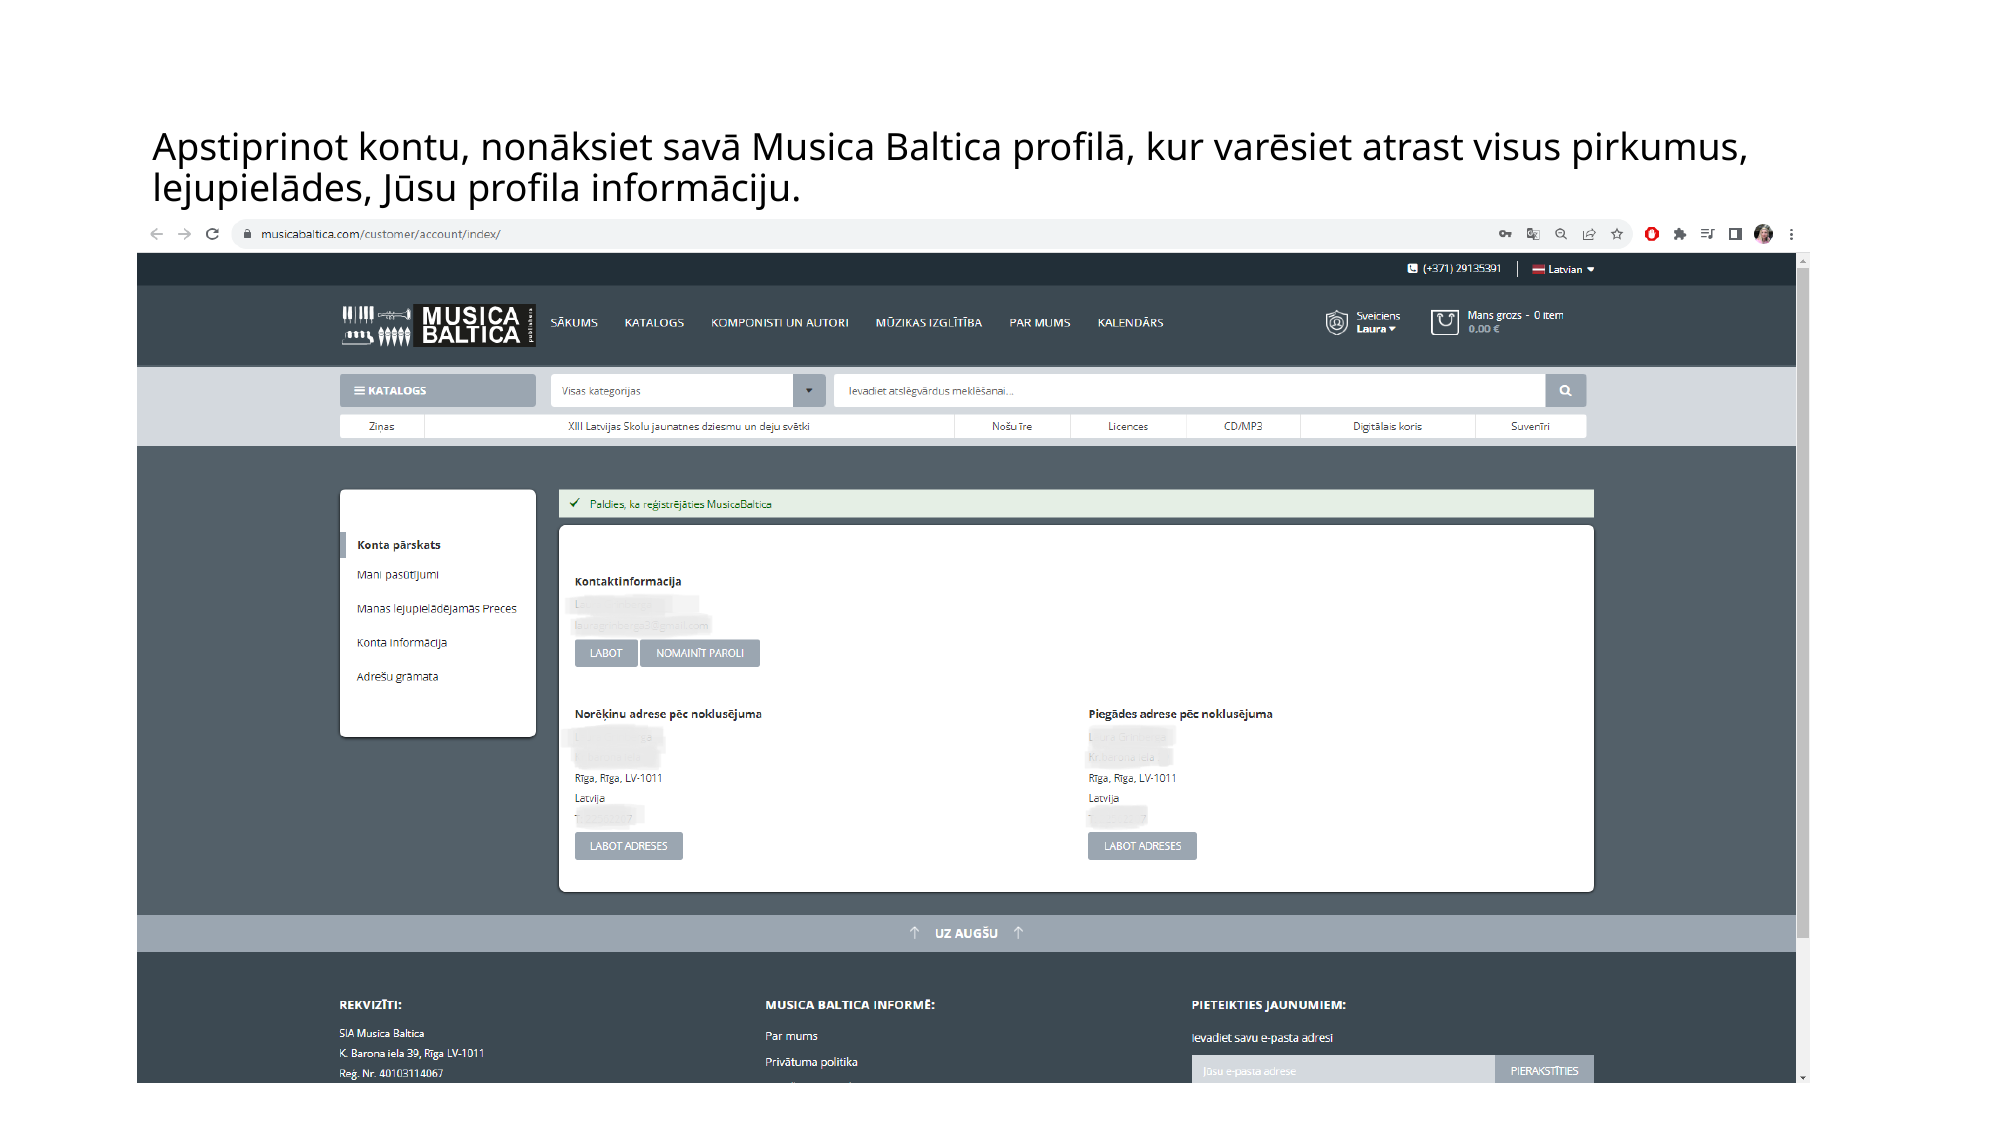

# Apstiprinot kontu, nonāksiet savā Musica Baltica profilā, kur varēsiet atrast visus pirkumus, lejupielādes, Jūsu profila informāciju.